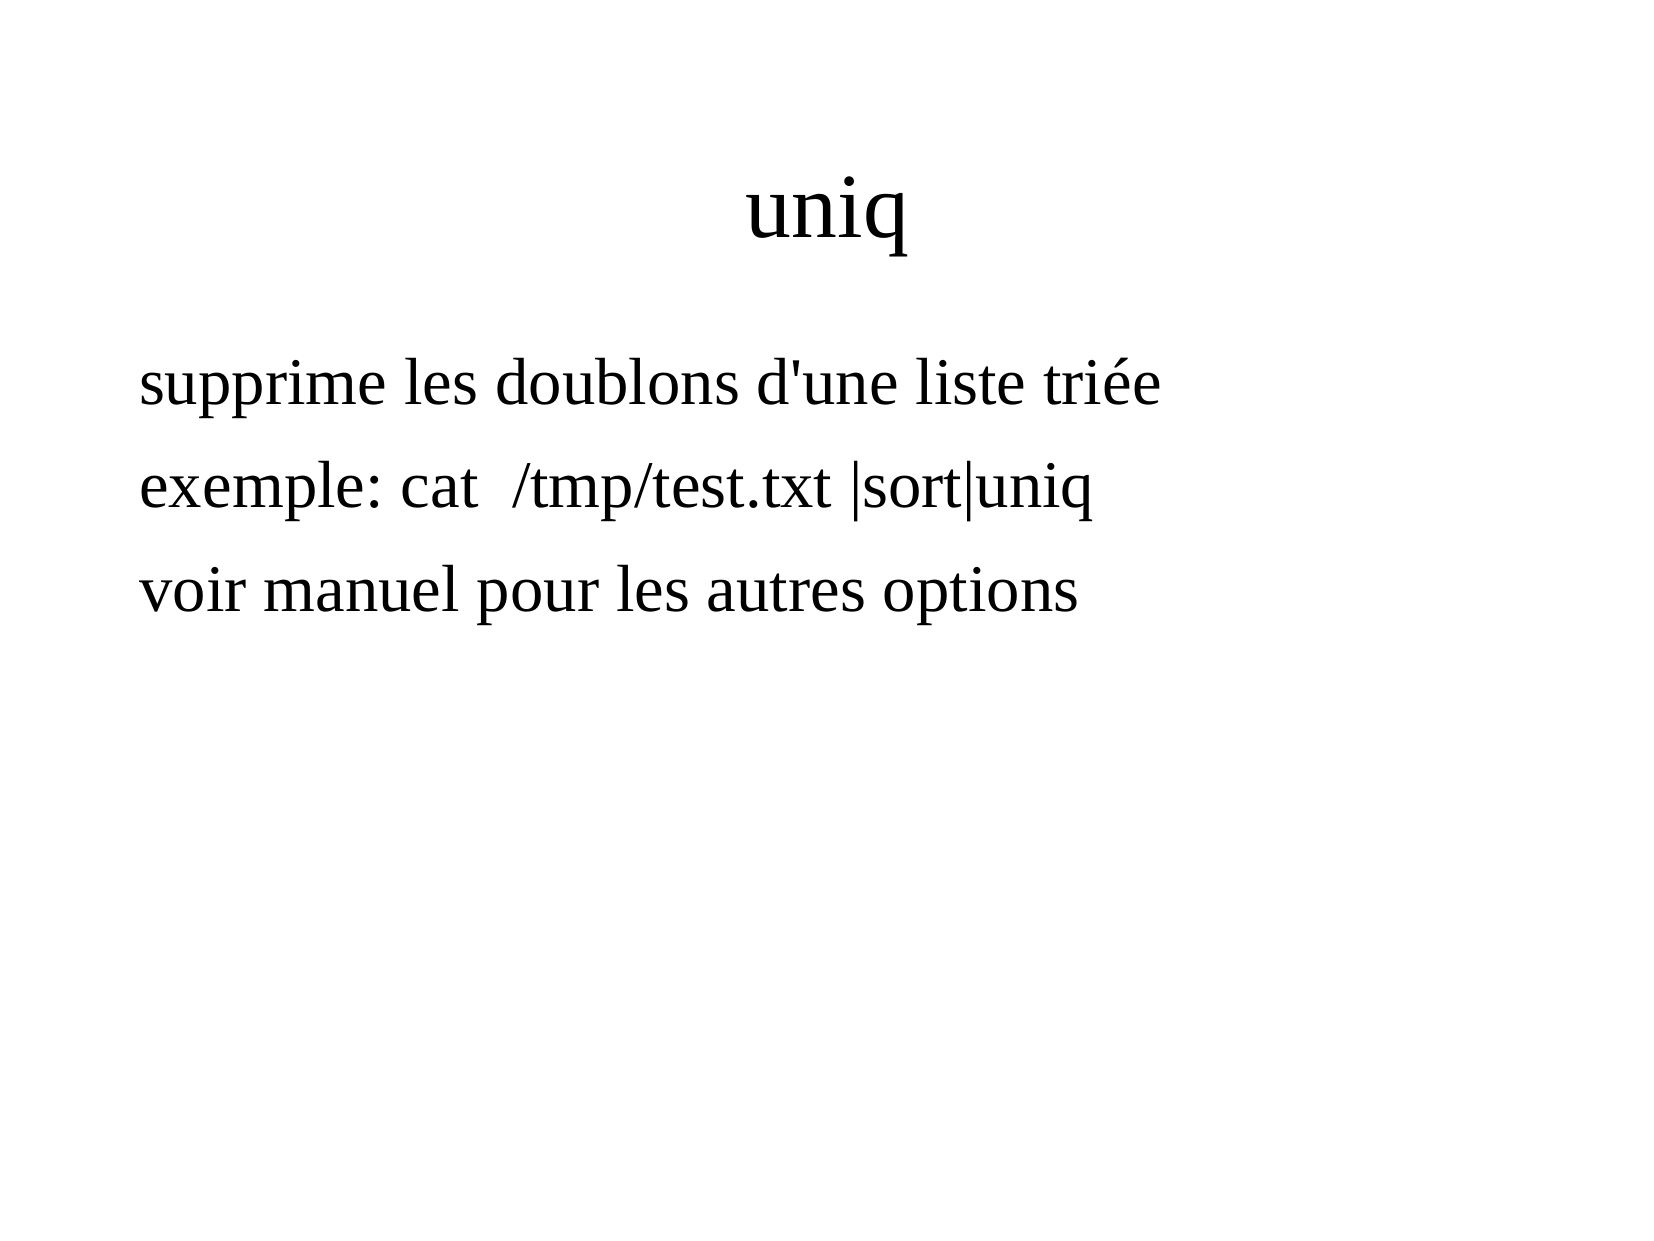

# uniq
supprime les doublons d'une liste triée
exemple: cat /tmp/test.txt |sort|uniq
voir manuel pour les autres options